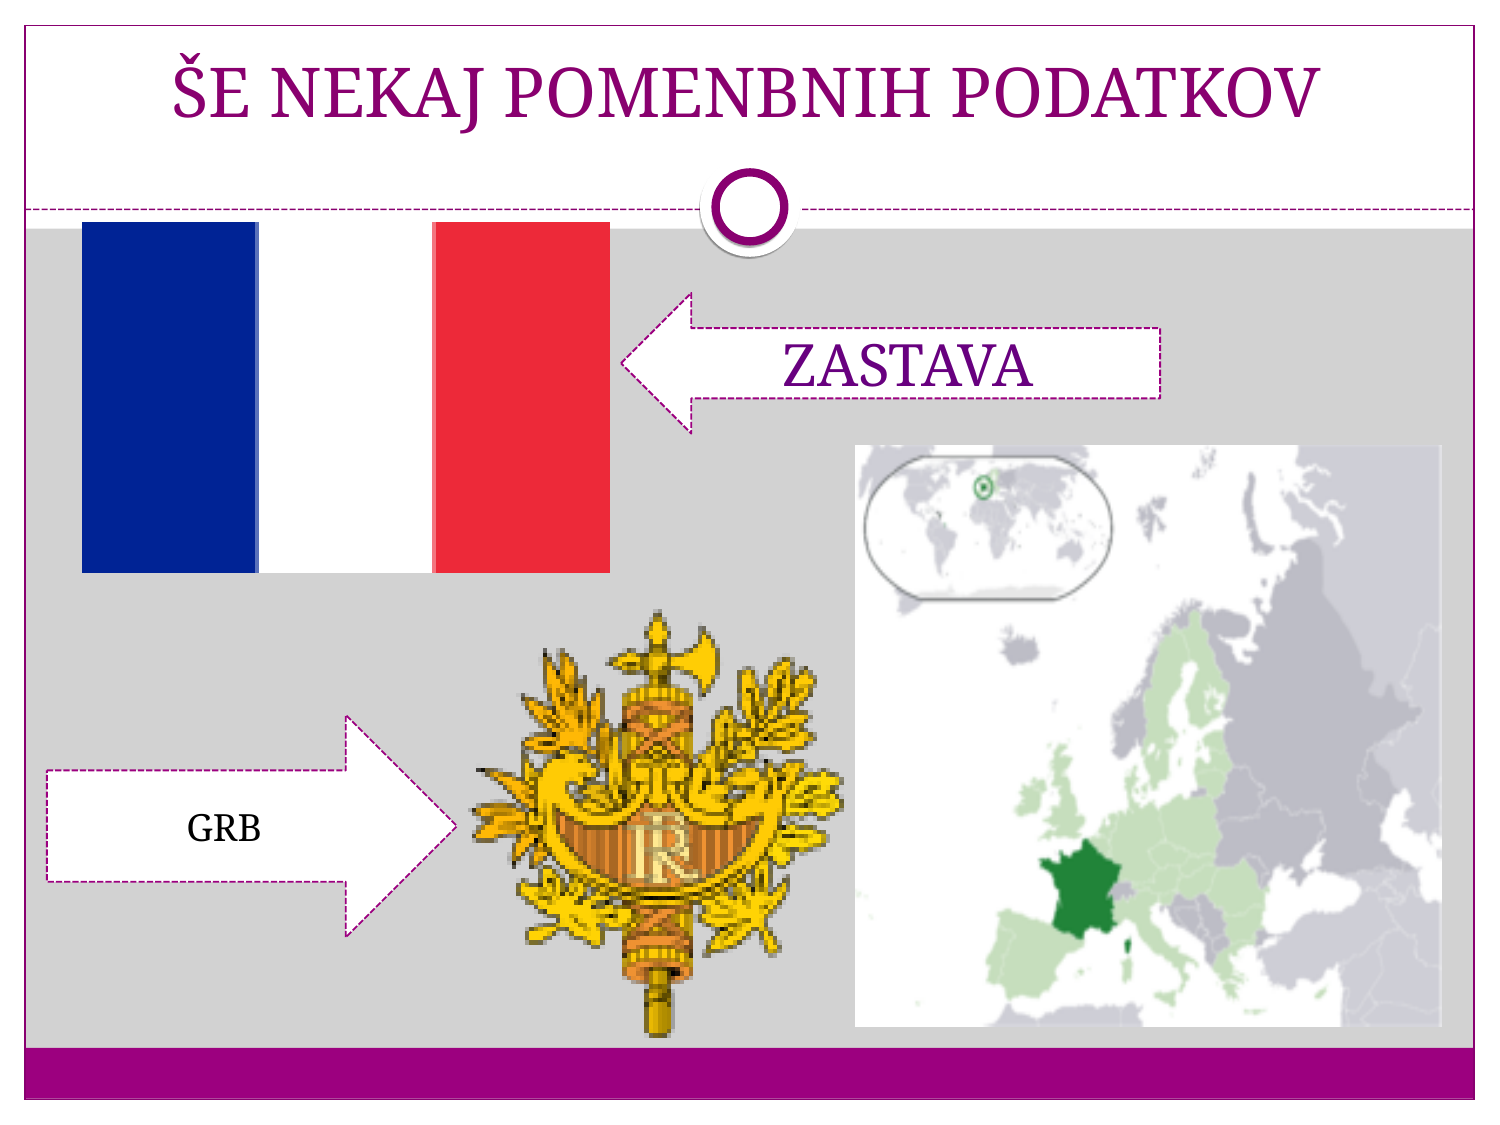

# ŠE NEKAJ POMENBNIH PODATKOV
ZASTAVA
GRB